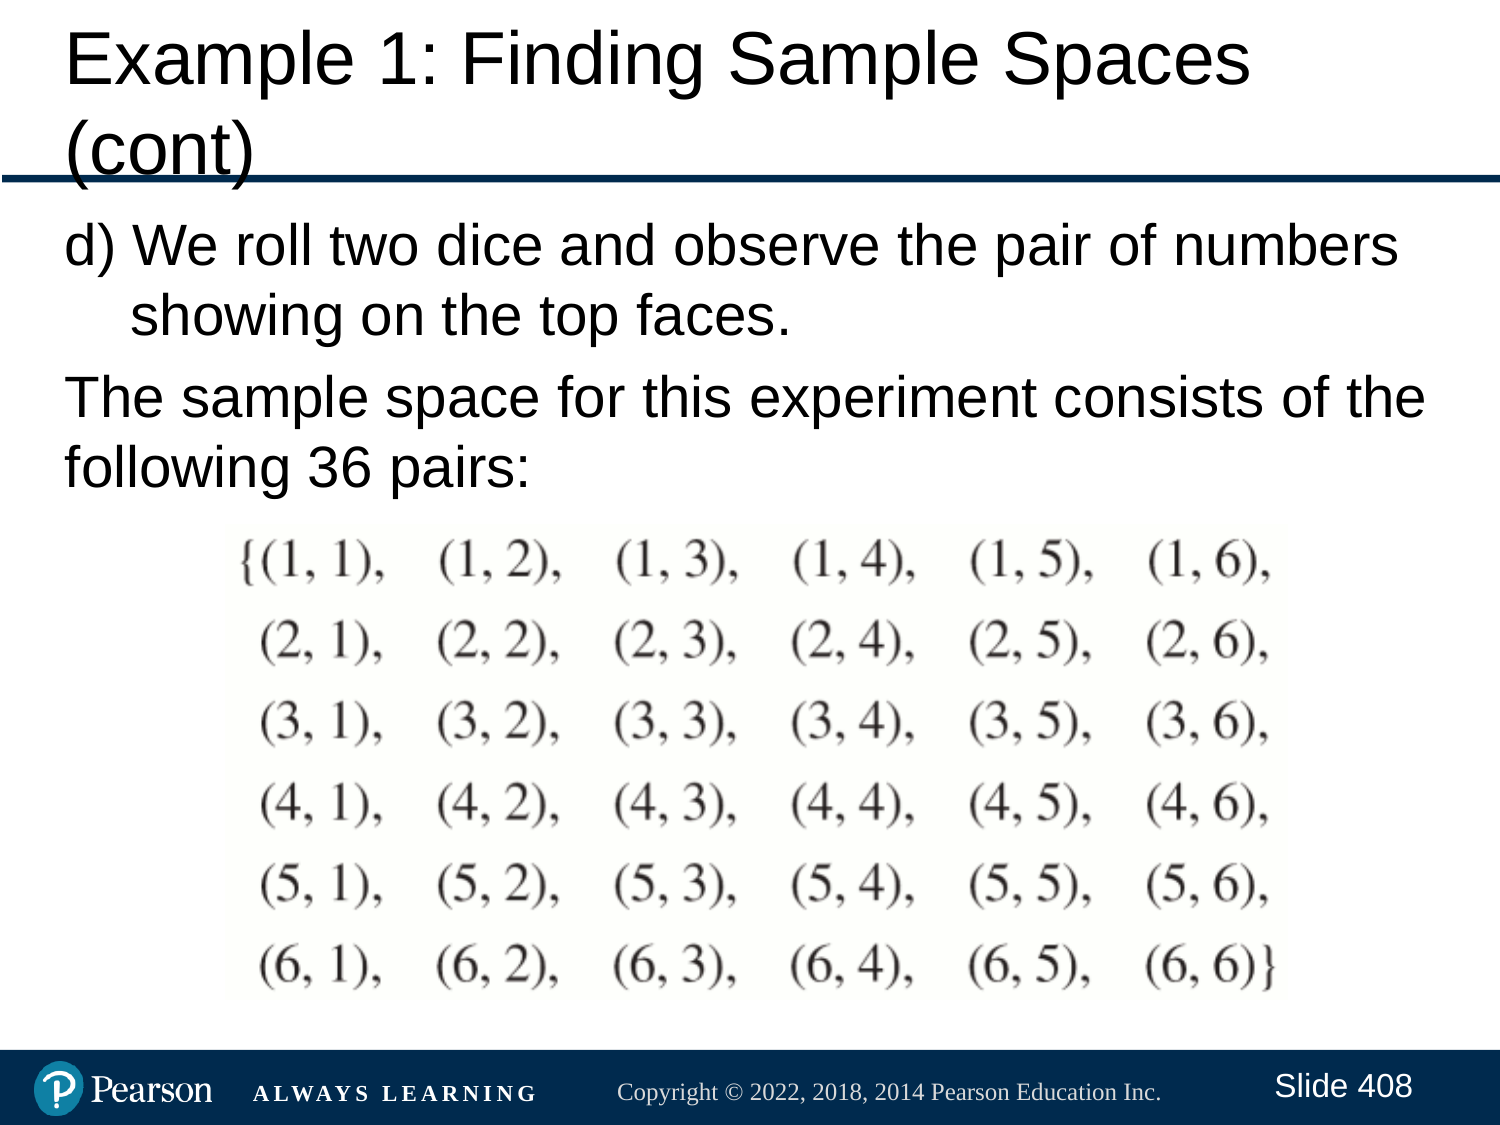

# Example 1: Finding Sample Spaces (cont)
d) We roll two dice and observe the pair of numbers showing on the top faces.
The sample space for this experiment consists of the following 36 pairs: